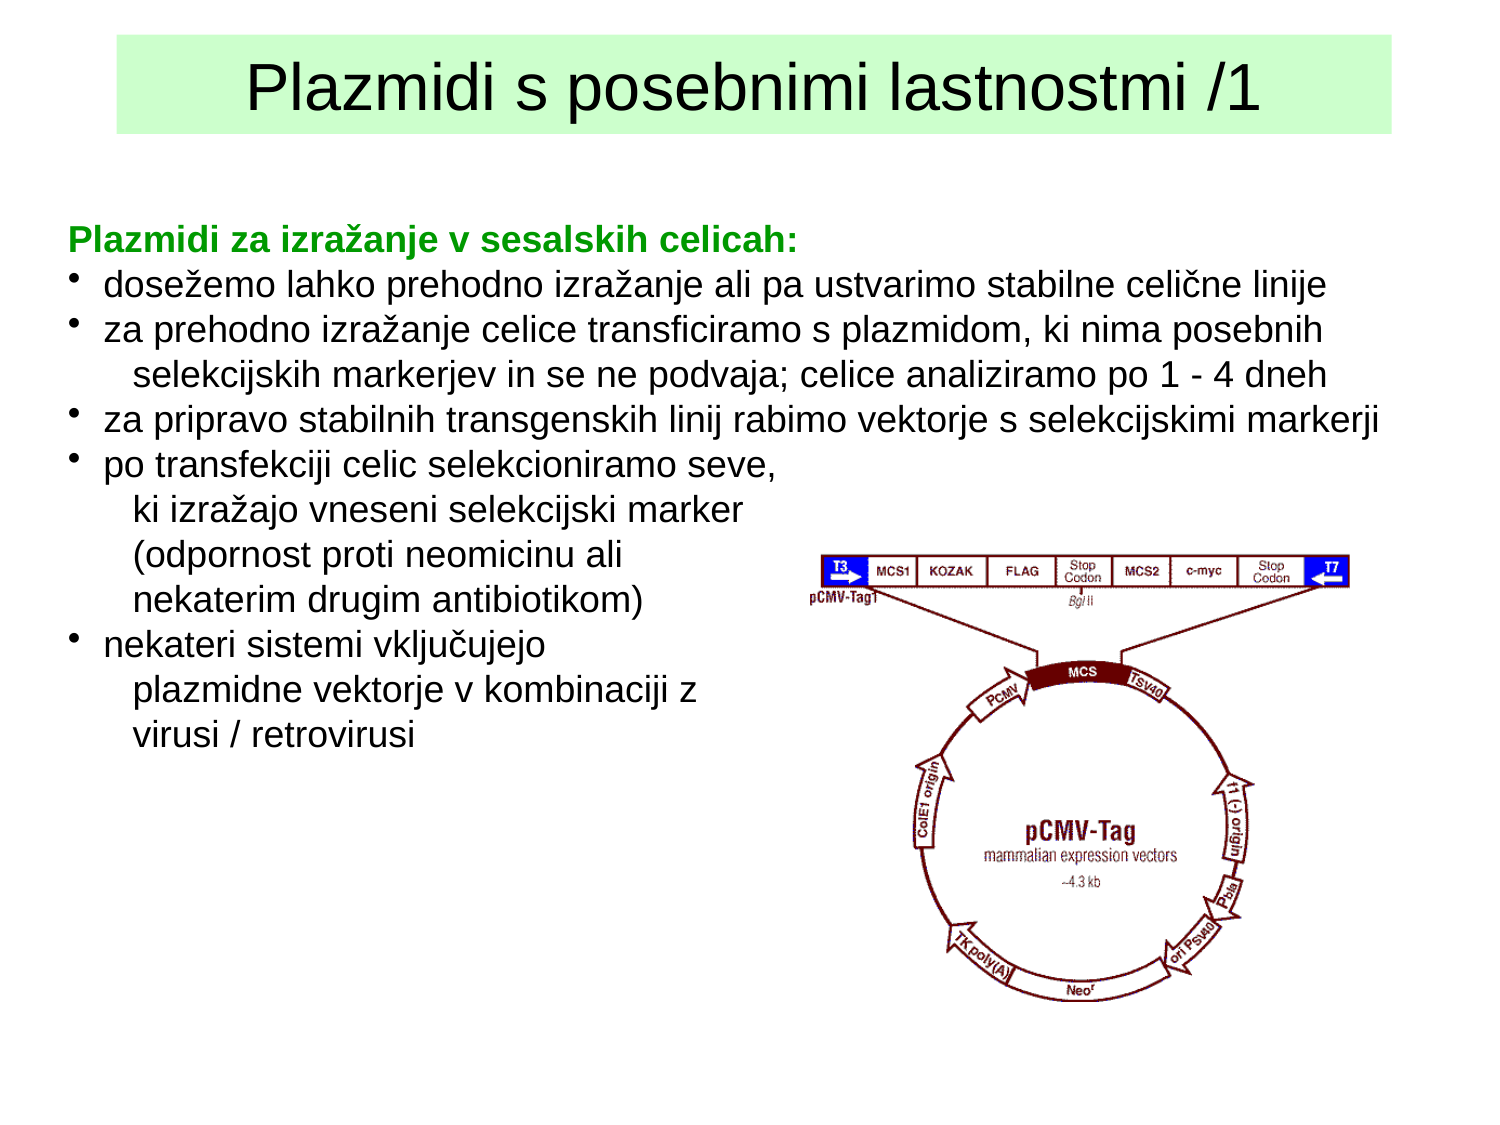

# Plazmidi s posebnimi lastnostmi /1
Plazmidi za izražanje v sesalskih celicah:
dosežemo lahko prehodno izražanje ali pa ustvarimo stabilne celične linije
za prehodno izražanje celice transficiramo s plazmidom, ki nima posebnih selekcijskih markerjev in se ne podvaja; celice analiziramo po 1 - 4 dneh
za pripravo stabilnih transgenskih linij rabimo vektorje s selekcijskimi markerji
po transfekciji celic selekcioniramo seve,
ki izražajo vneseni selekcijski marker
(odpornost proti neomicinu ali
nekaterim drugim antibiotikom)
nekateri sistemi vključujejo
plazmidne vektorje v kombinaciji z
virusi / retrovirusi